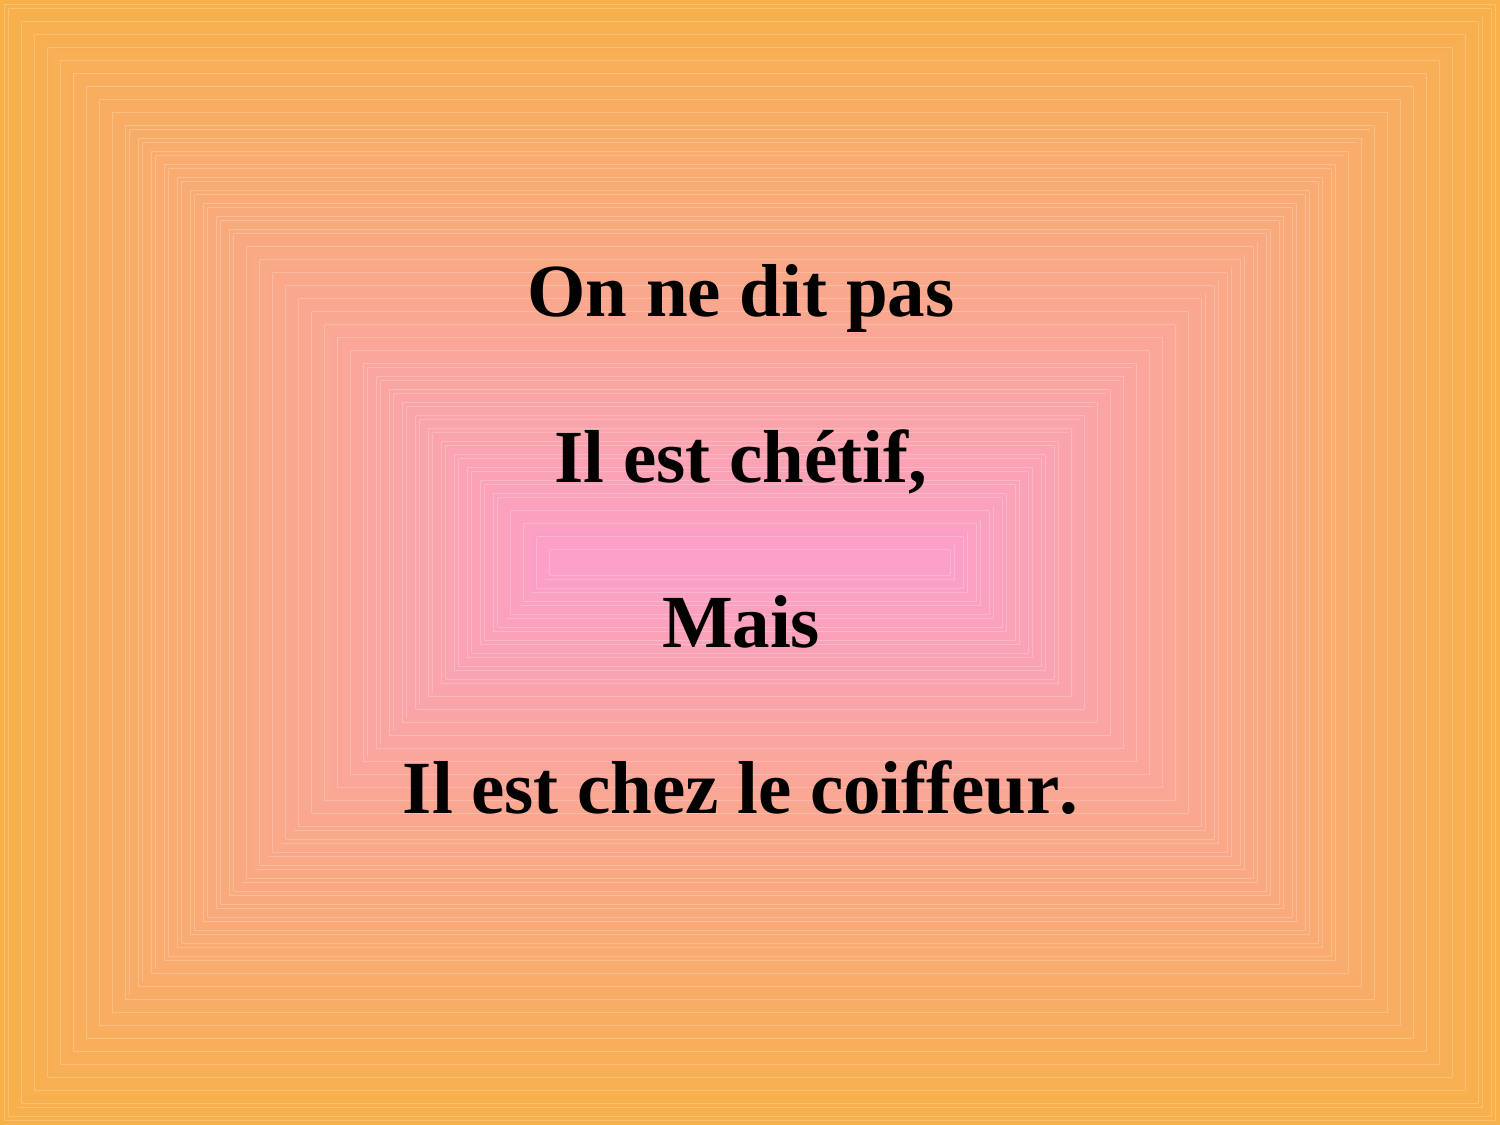

On ne dit pas
Il est chétif,
Mais
Il est chez le coiffeur.